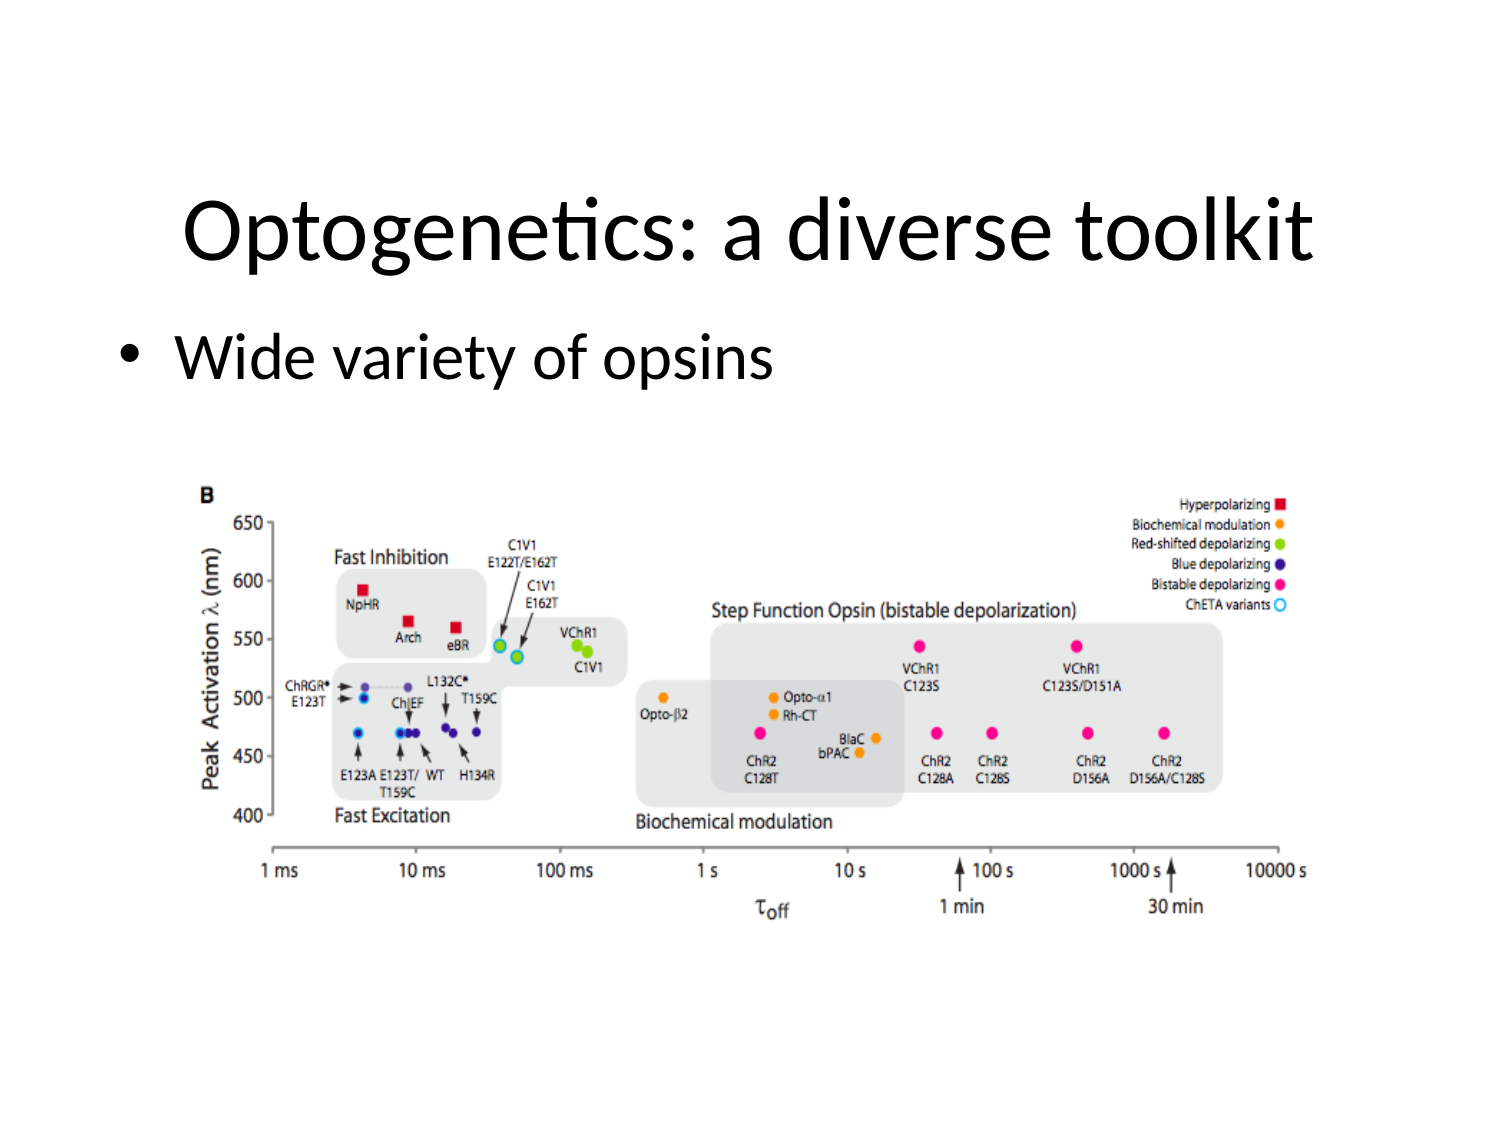

# Optogenetics: a diverse toolkit
Wide variety of opsins